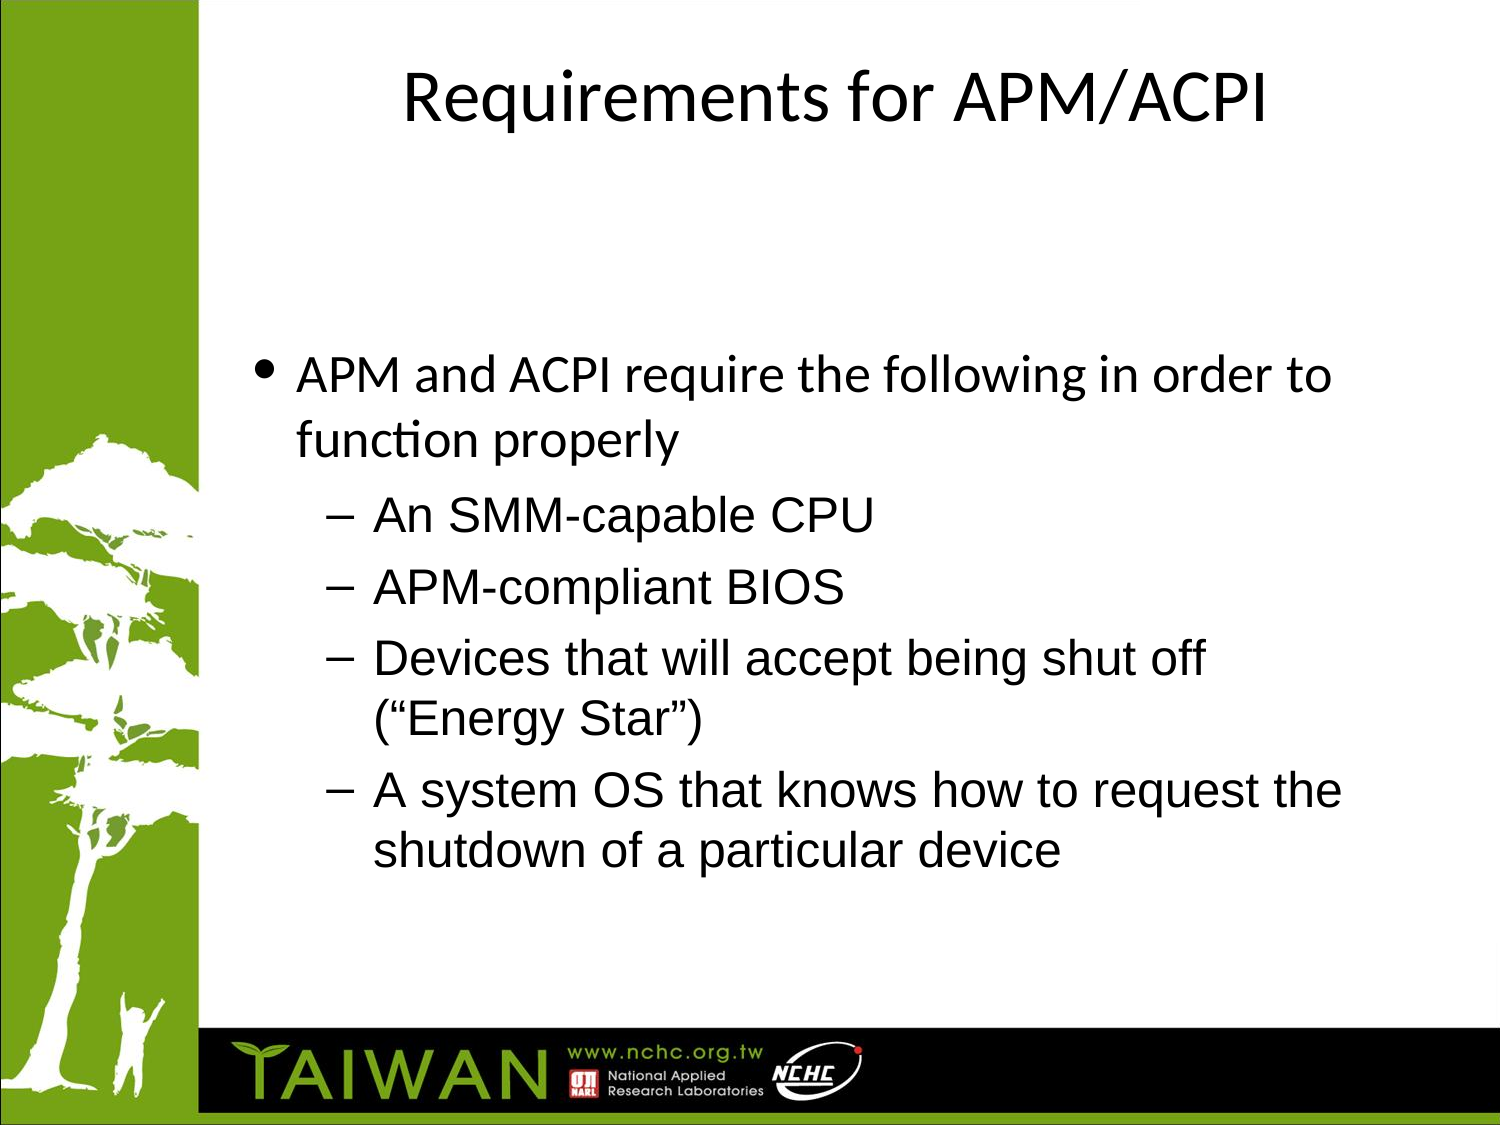

# Requirements for APM/ACPI
APM and ACPI require the following in order to function properly
An SMM-capable CPU
APM-compliant BIOS
Devices that will accept being shut off
(“Energy Star”)
A system OS that knows how to request the shutdown of a particular device